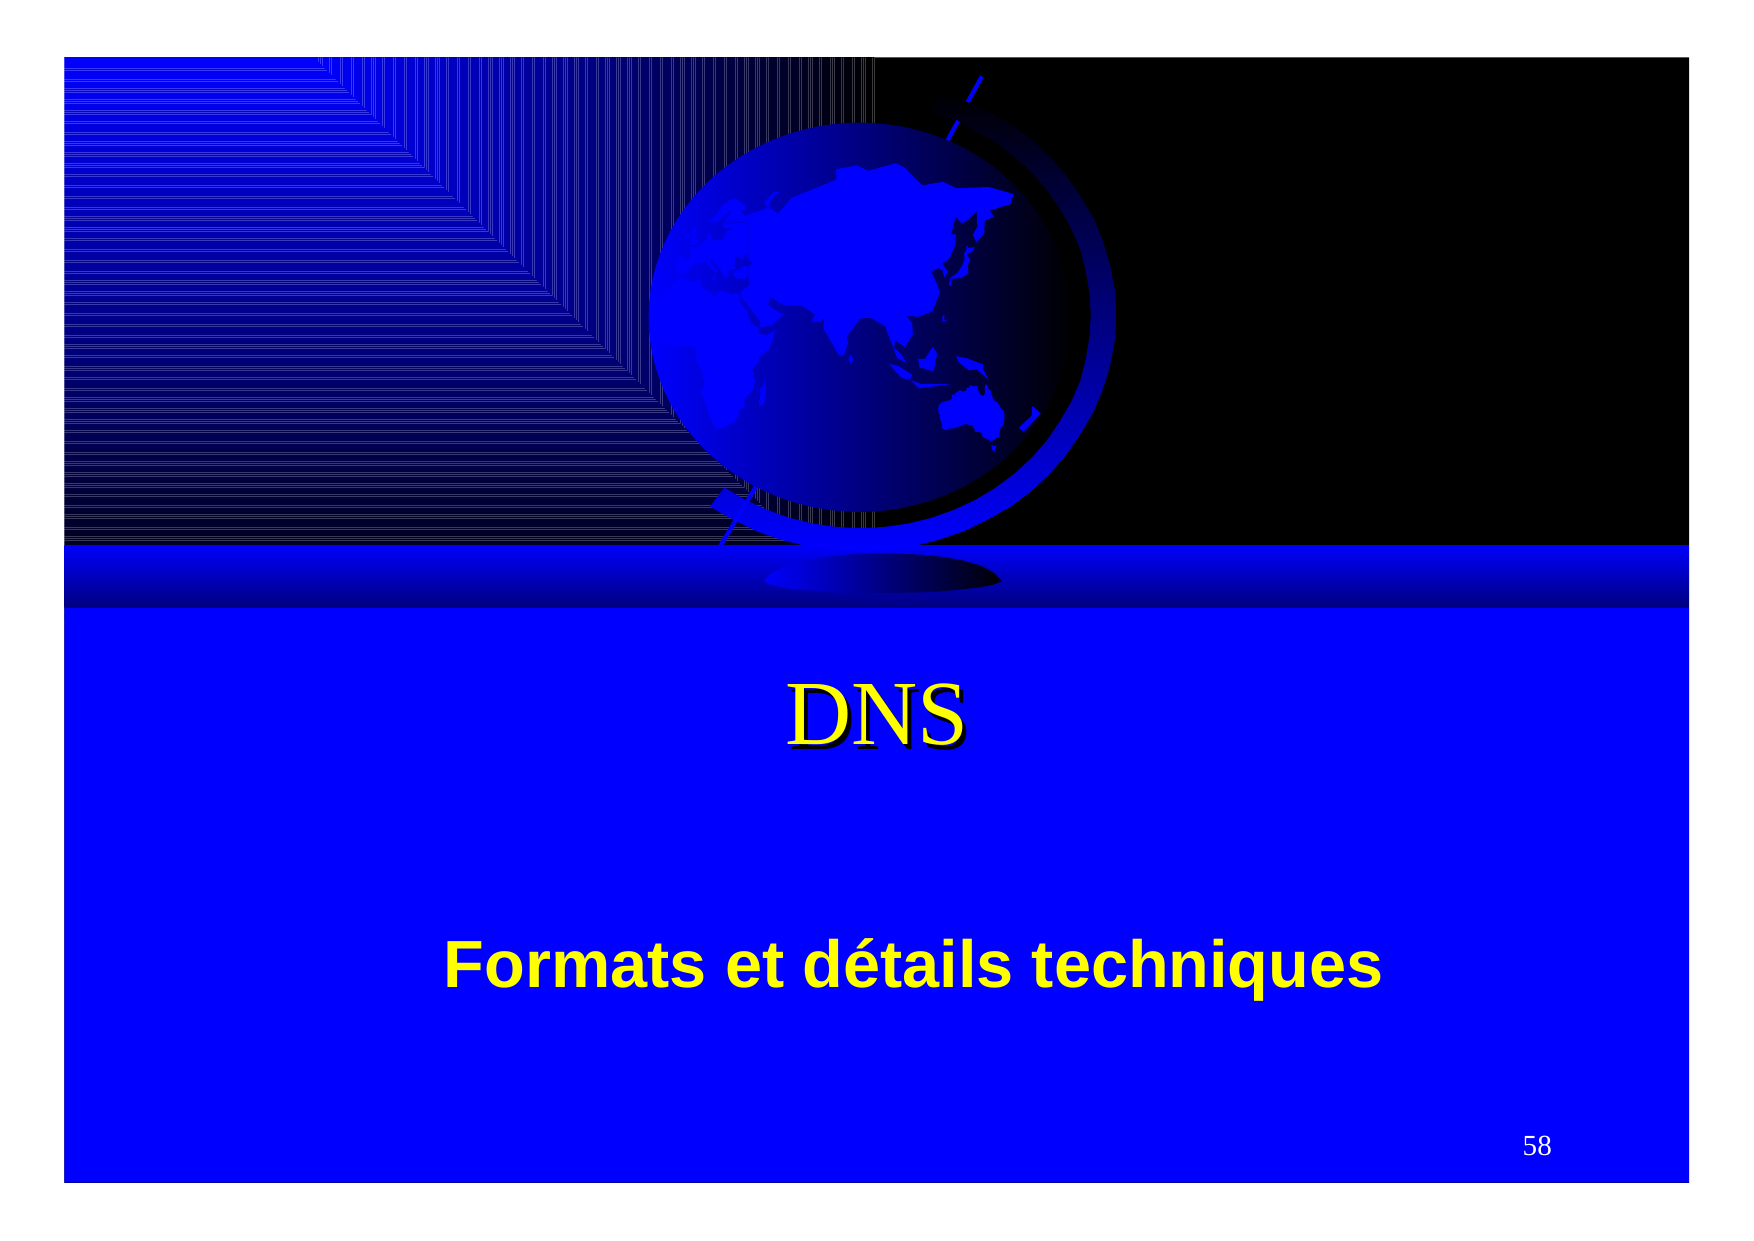

# DNS
Formats et détails techniques
58